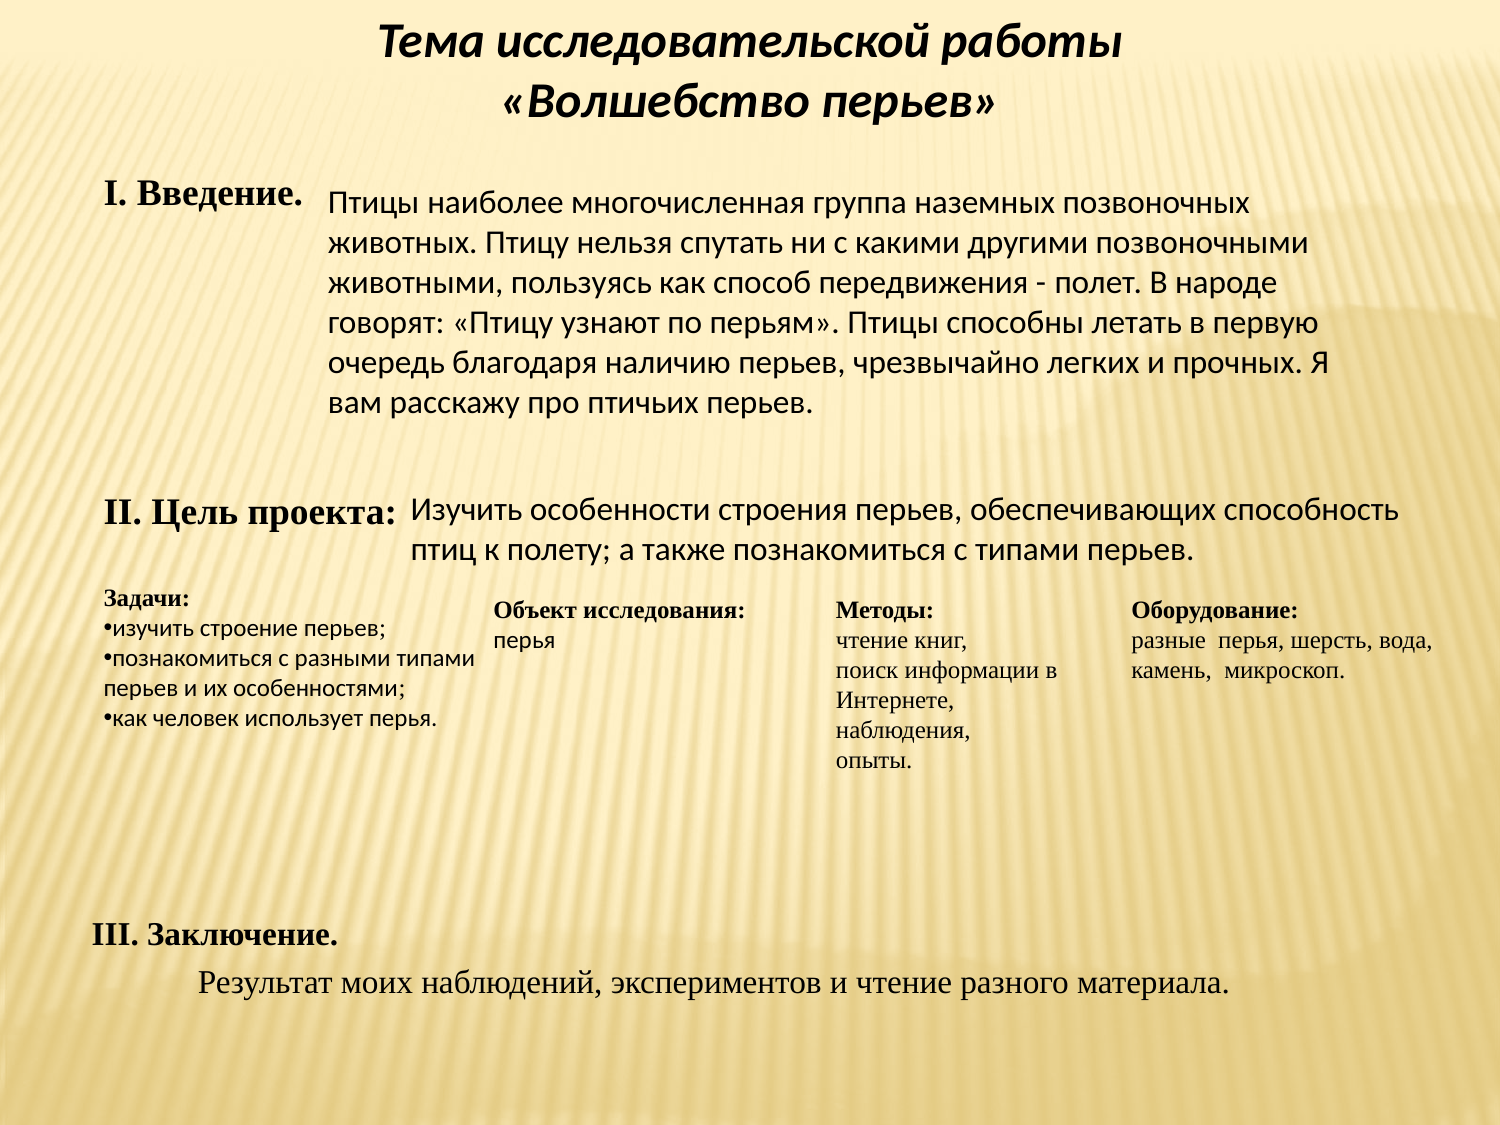

Тема исследовательской работы
«Волшебство перьев»
I. Введение.
Птицы наиболее многочисленная группа наземных позвоночных животных. Птицу нельзя спутать ни с какими другими позвоночными животными, пользуясь как способ передвижения - полет. В народе говорят: «Птицу узнают по перьям». Птицы способны летать в первую очередь благодаря наличию перьев, чрезвычайно легких и прочных. Я вам расскажу про птичьих перьев.
II. Цель проекта:
Изучить особенности строения перьев, обеспечивающих способность птиц к полету; а также познакомиться с типами перьев.
Задачи:
изучить строение перьев;
познакомиться с разными типами перьев и их особенностями;
как человек использует перья.
Объект исследования:
перья
Методы:
чтение книг,
поиск информации в Интернете,
наблюдения,
опыты.
Оборудование:
разные перья, шерсть, вода, камень, микроскоп.
III. Заключение.
Результат моих наблюдений, экспериментов и чтение разного материала.